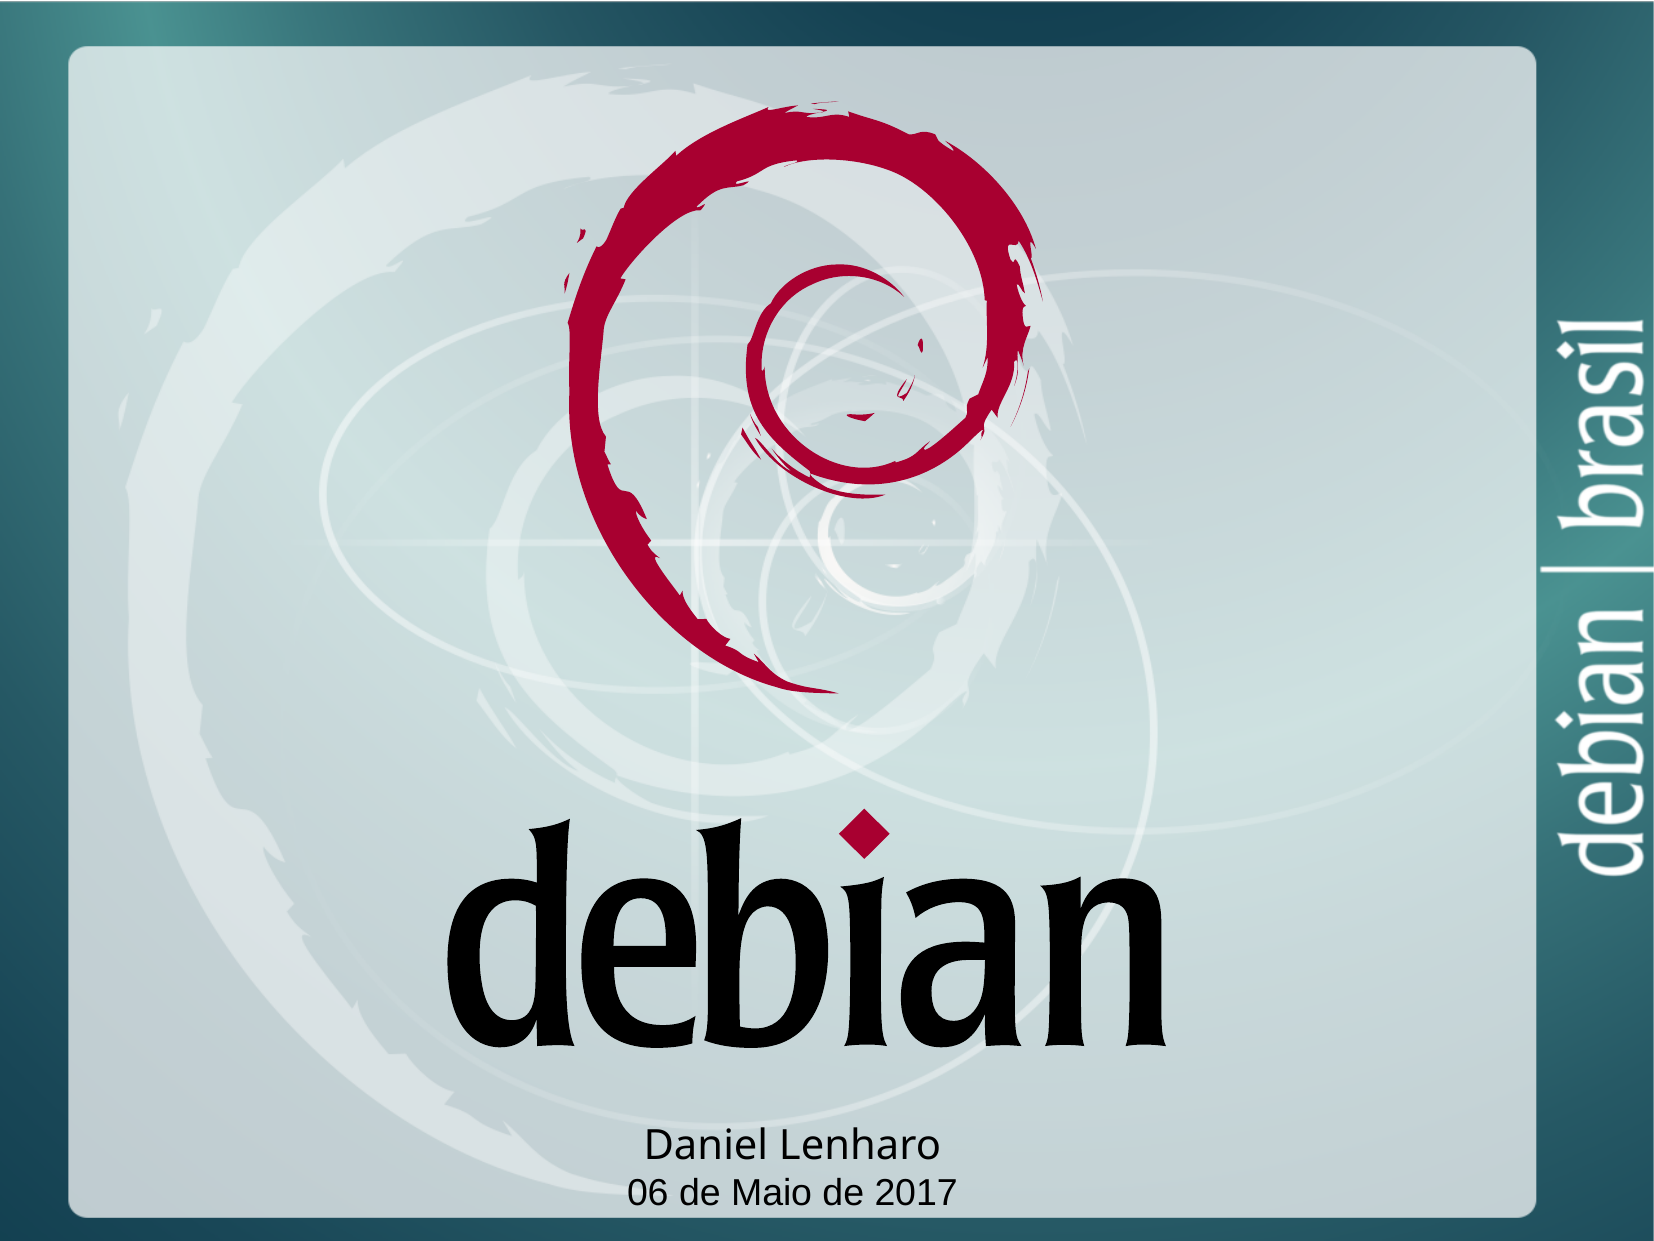

Daniel Lenharo
06 de Maio de 2017